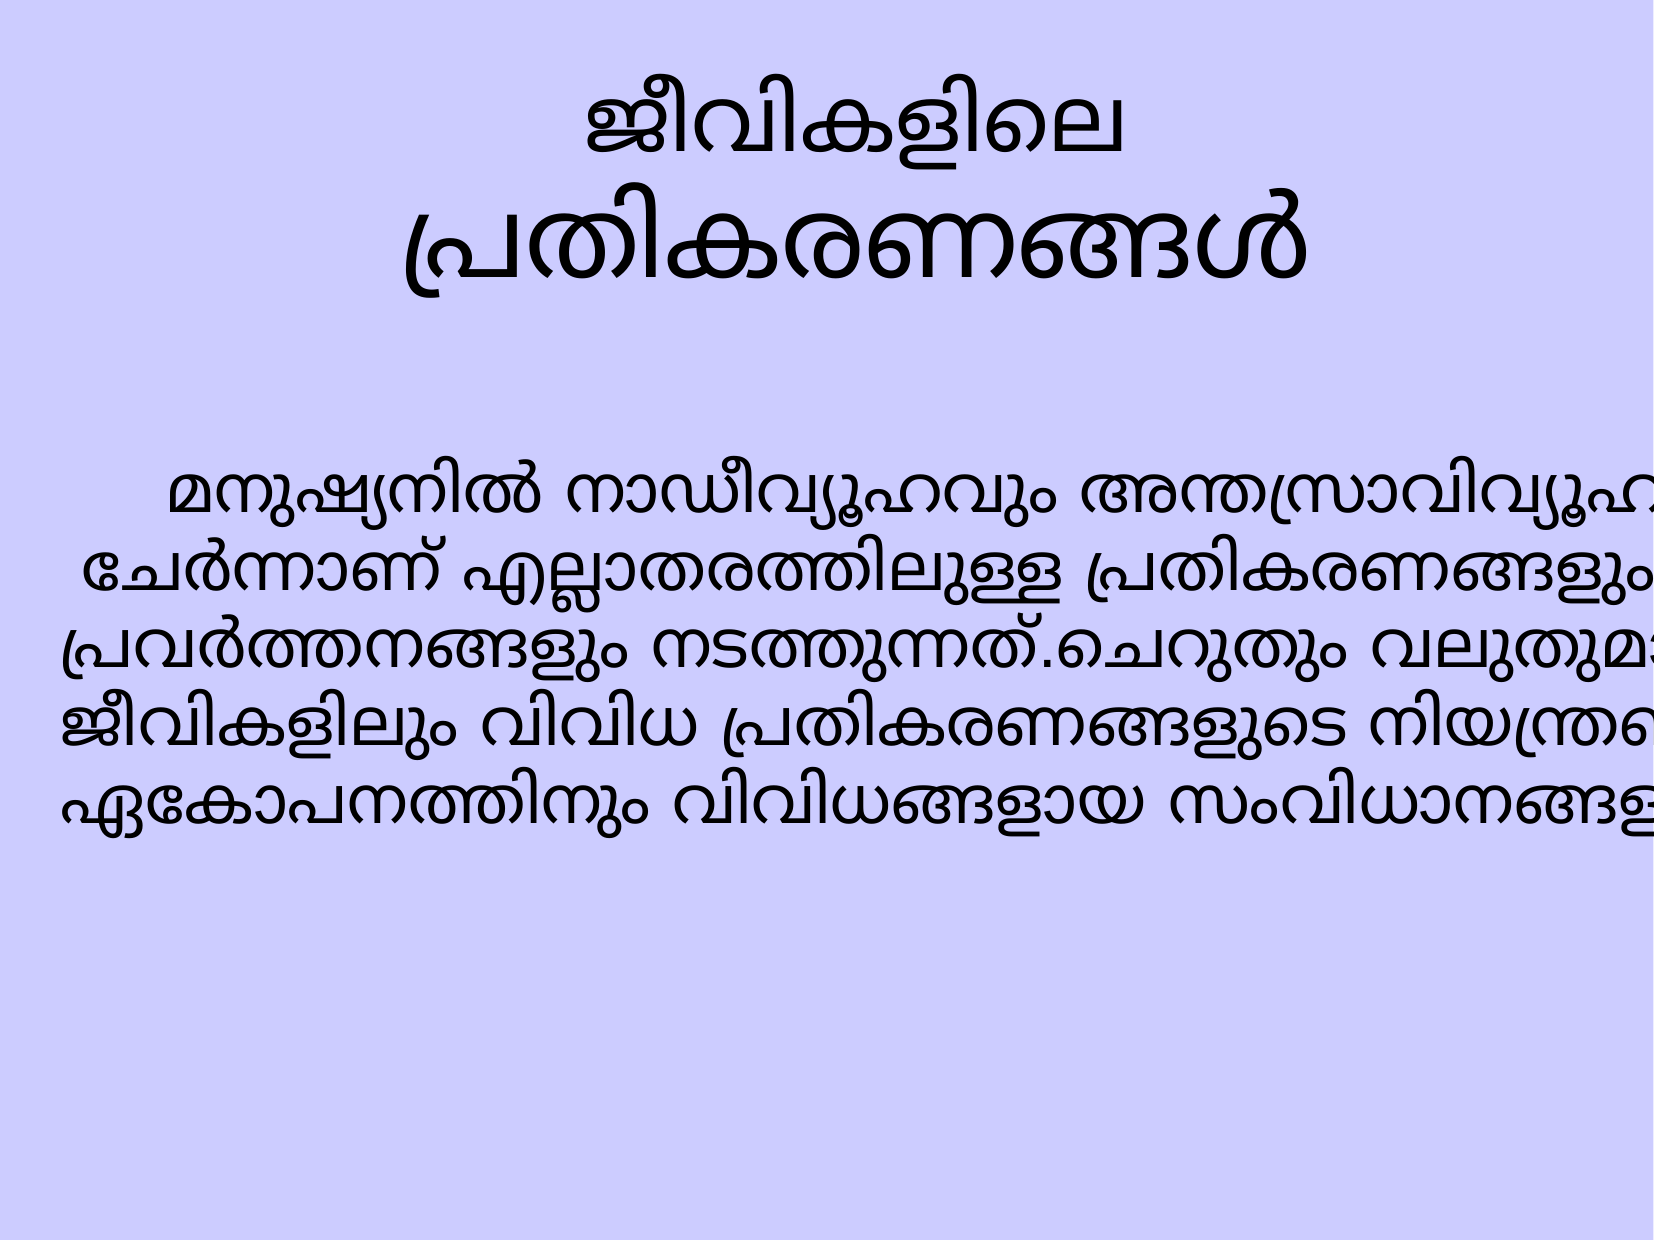

ജീവികളിലെ പ്രതികരണങ്ങള്‍
 മനുഷ്യനില്‍ നാഡീവ്യൂഹവും അന്തസ്രാവിവ്യൂഹവും
 ചേര്‍ന്നാണ് എല്ലാതരത്തിലുള്ള പ്രതികരണങ്ങളും പ്രതി
പ്രവര്‍ത്തനങ്ങളും നടത്തുന്നത്.ചെറുതും വലുതുമായ എല്ലാ
ജീവികളിലും വിവിധ പ്രതികരണങ്ങളുടെ നിയന്ത്രണത്തിനും
ഏകോപനത്തിനും വിവിധങ്ങളായ സംവിധാനങ്ങളുണ്ട്.